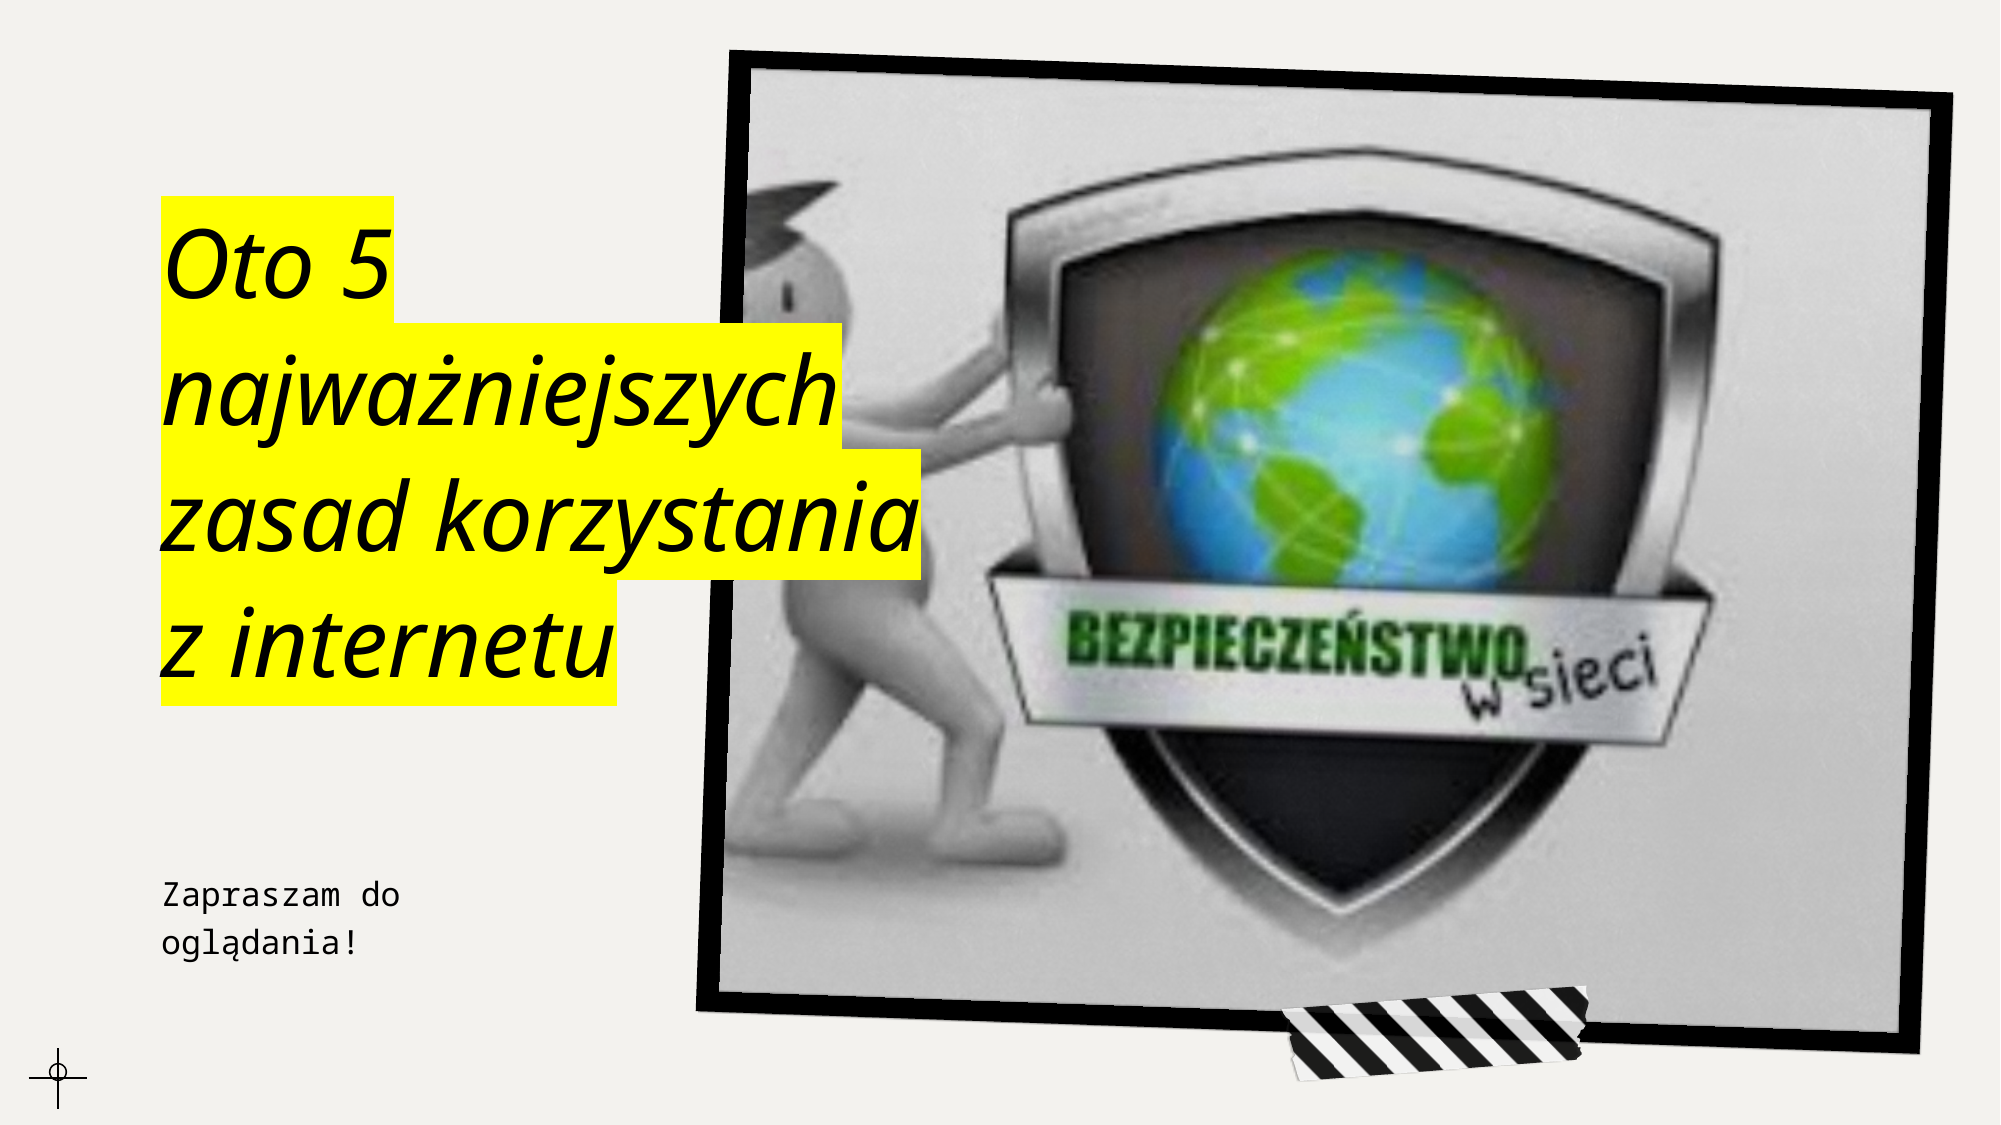

# Oto 5 najważniejszych zasad korzystania z internetu
Zapraszam do oglądania!